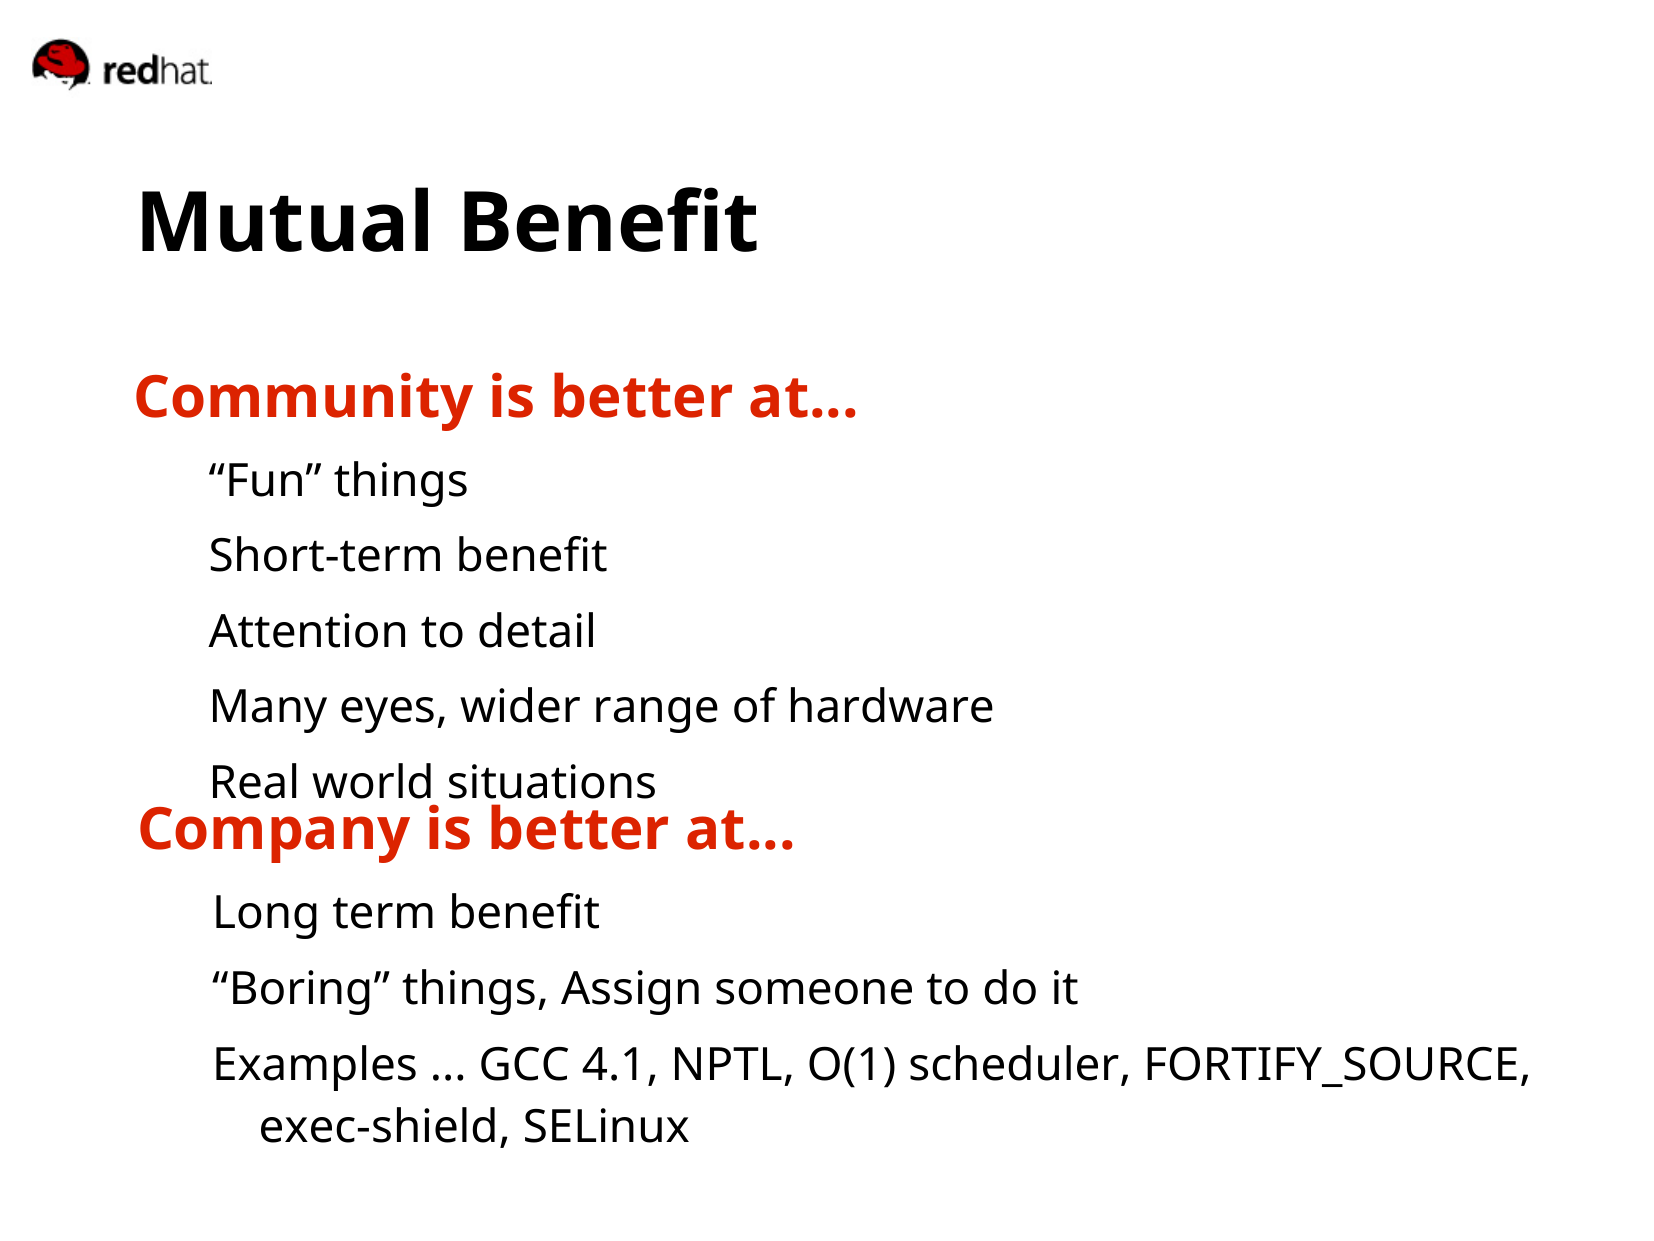

# Mutual Benefit
Community is better at...
“Fun” things
Short-term benefit
Attention to detail
Many eyes, wider range of hardware
Real world situations
Company is better at...
Long term benefit
“Boring” things, Assign someone to do it
Examples ... GCC 4.1, NPTL, O(1) scheduler, FORTIFY_SOURCE, exec-shield, SELinux